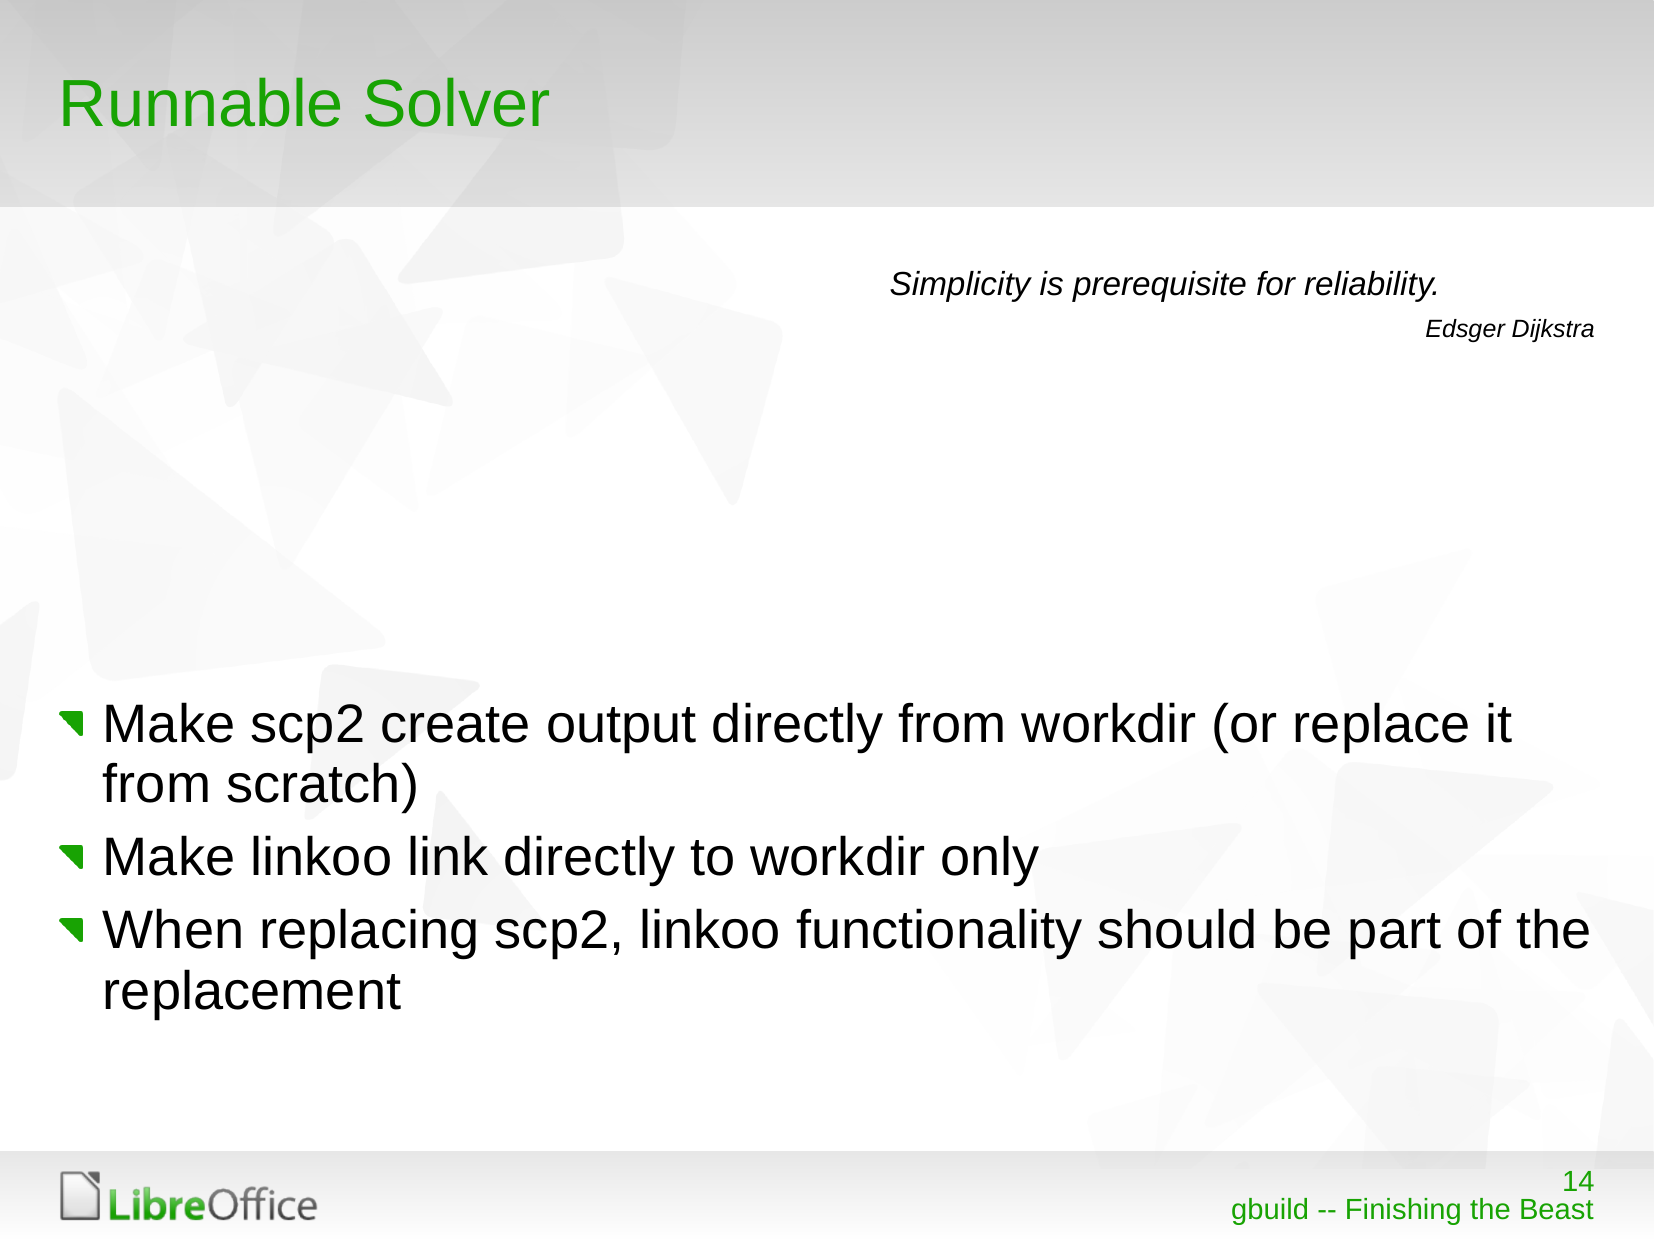

# Runnable Solver
Simplicity is prerequisite for reliability.
Edsger Dijkstra
Make scp2 create output directly from workdir (or replace it from scratch)
Make linkoo link directly to workdir only
When replacing scp2, linkoo functionality should be part of the replacement
14
gbuild -- Finishing the Beast